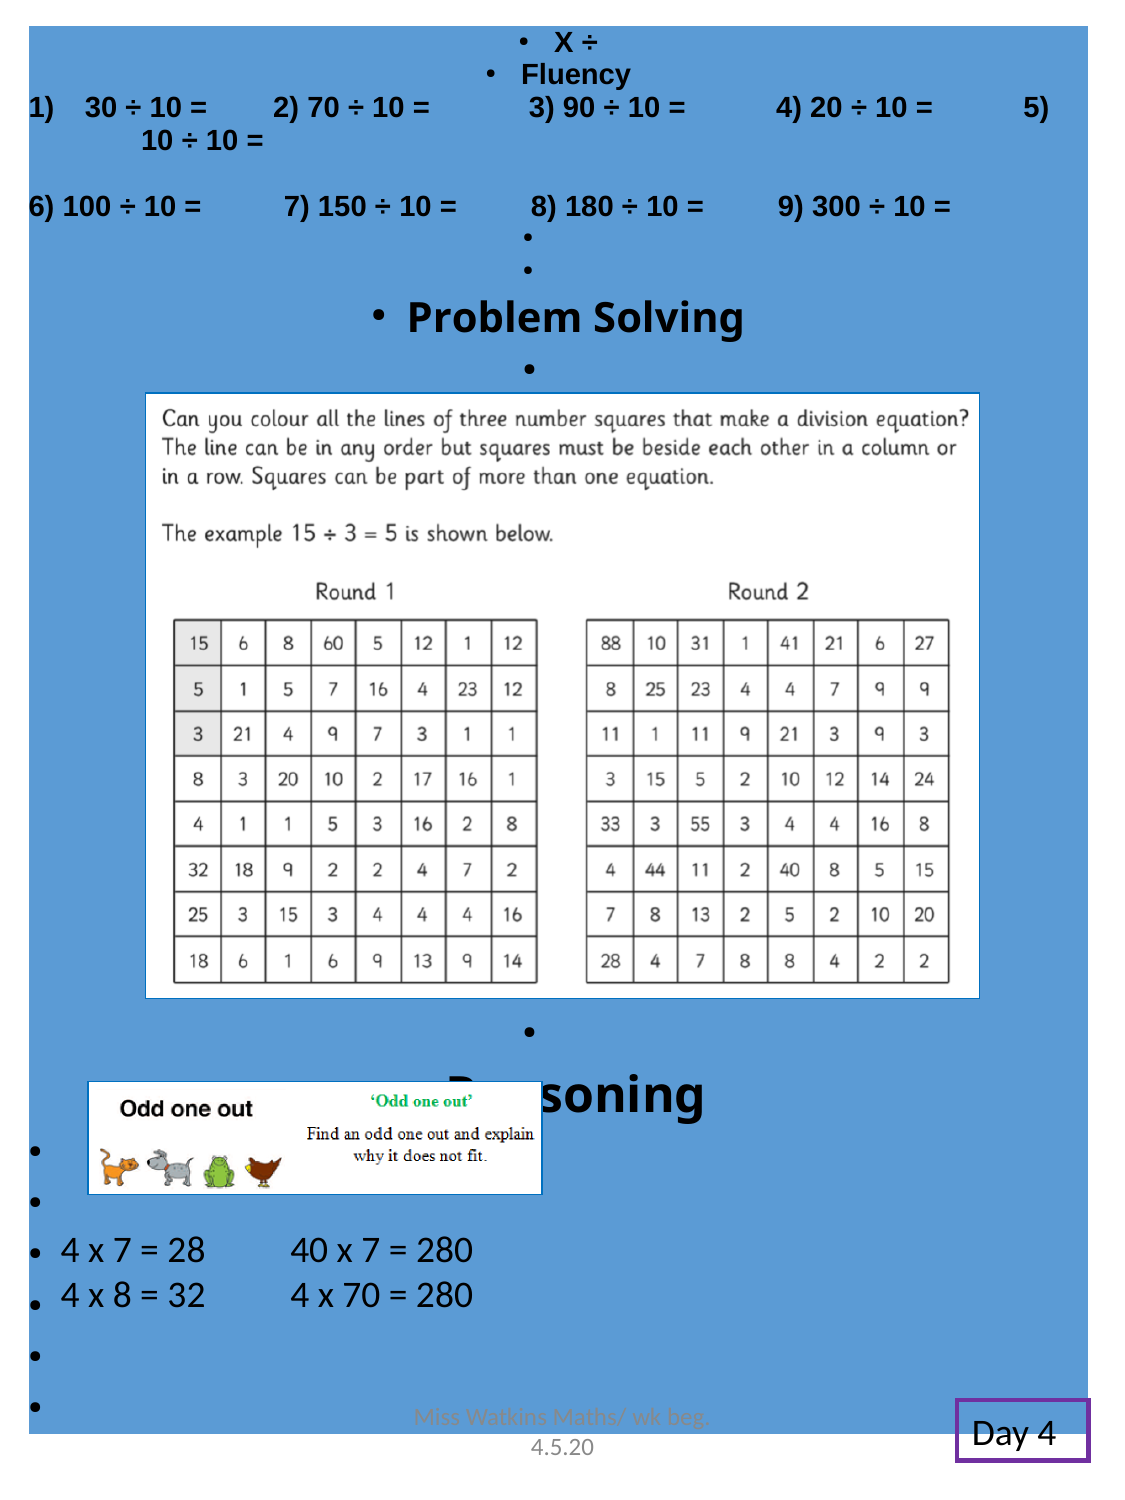

| X ÷ Fluency 30 ÷ 10 = 2) 70 ÷ 10 = 3) 90 ÷ 10 = 4) 20 ÷ 10 = 5) 10 ÷ 10 = 6) 100 ÷ 10 = 7) 150 ÷ 10 = 8) 180 ÷ 10 = 9) 300 ÷ 10 = |
| --- |
| Problem Solving |
| Reasoning |
4 x 7 = 28 40 x 7 = 280
4 x 8 = 32 4 x 70 = 280
Miss Watkins Maths/ wk beg. 4.5.20
Day 4